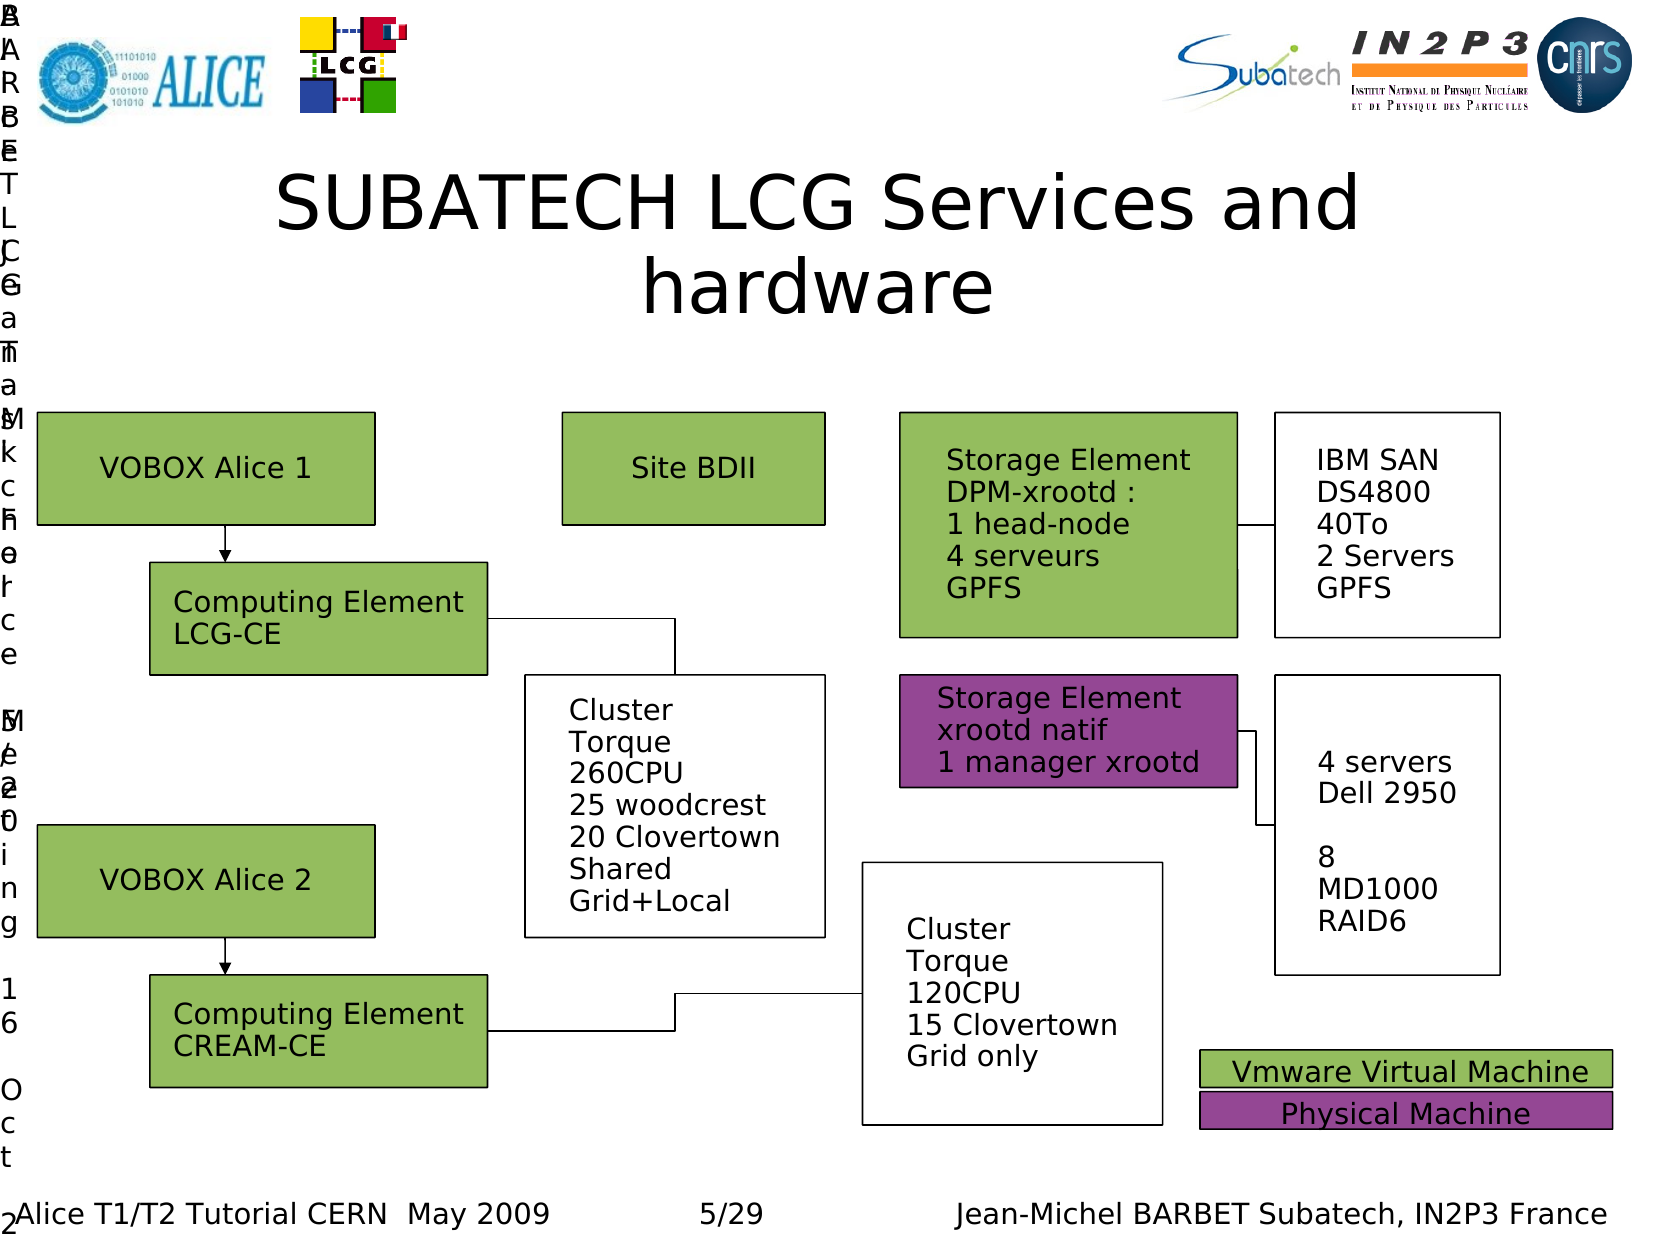

# SUBATECH LCG Services and hardware
VOBOX Alice 1
Site BDII
Storage Element
DPM-xrootd :
1 head-node
4 serveurs
GPFS
IBM SAN
DS4800
40To
2 Servers
GPFS
Computing Element
LCG-CE
Cluster
Torque
260CPU
25 woodcrest
20 Clovertown
Shared
Grid+Local
Storage Element
xrootd natif
1 manager xrootd
4 servers
Dell 2950
8
MD1000
RAID6
VOBOX Alice 2
Cluster
Torque
120CPU
15 Clovertown
Grid only
Computing Element
CREAM-CE
 Vmware Virtual Machine
Physical Machine